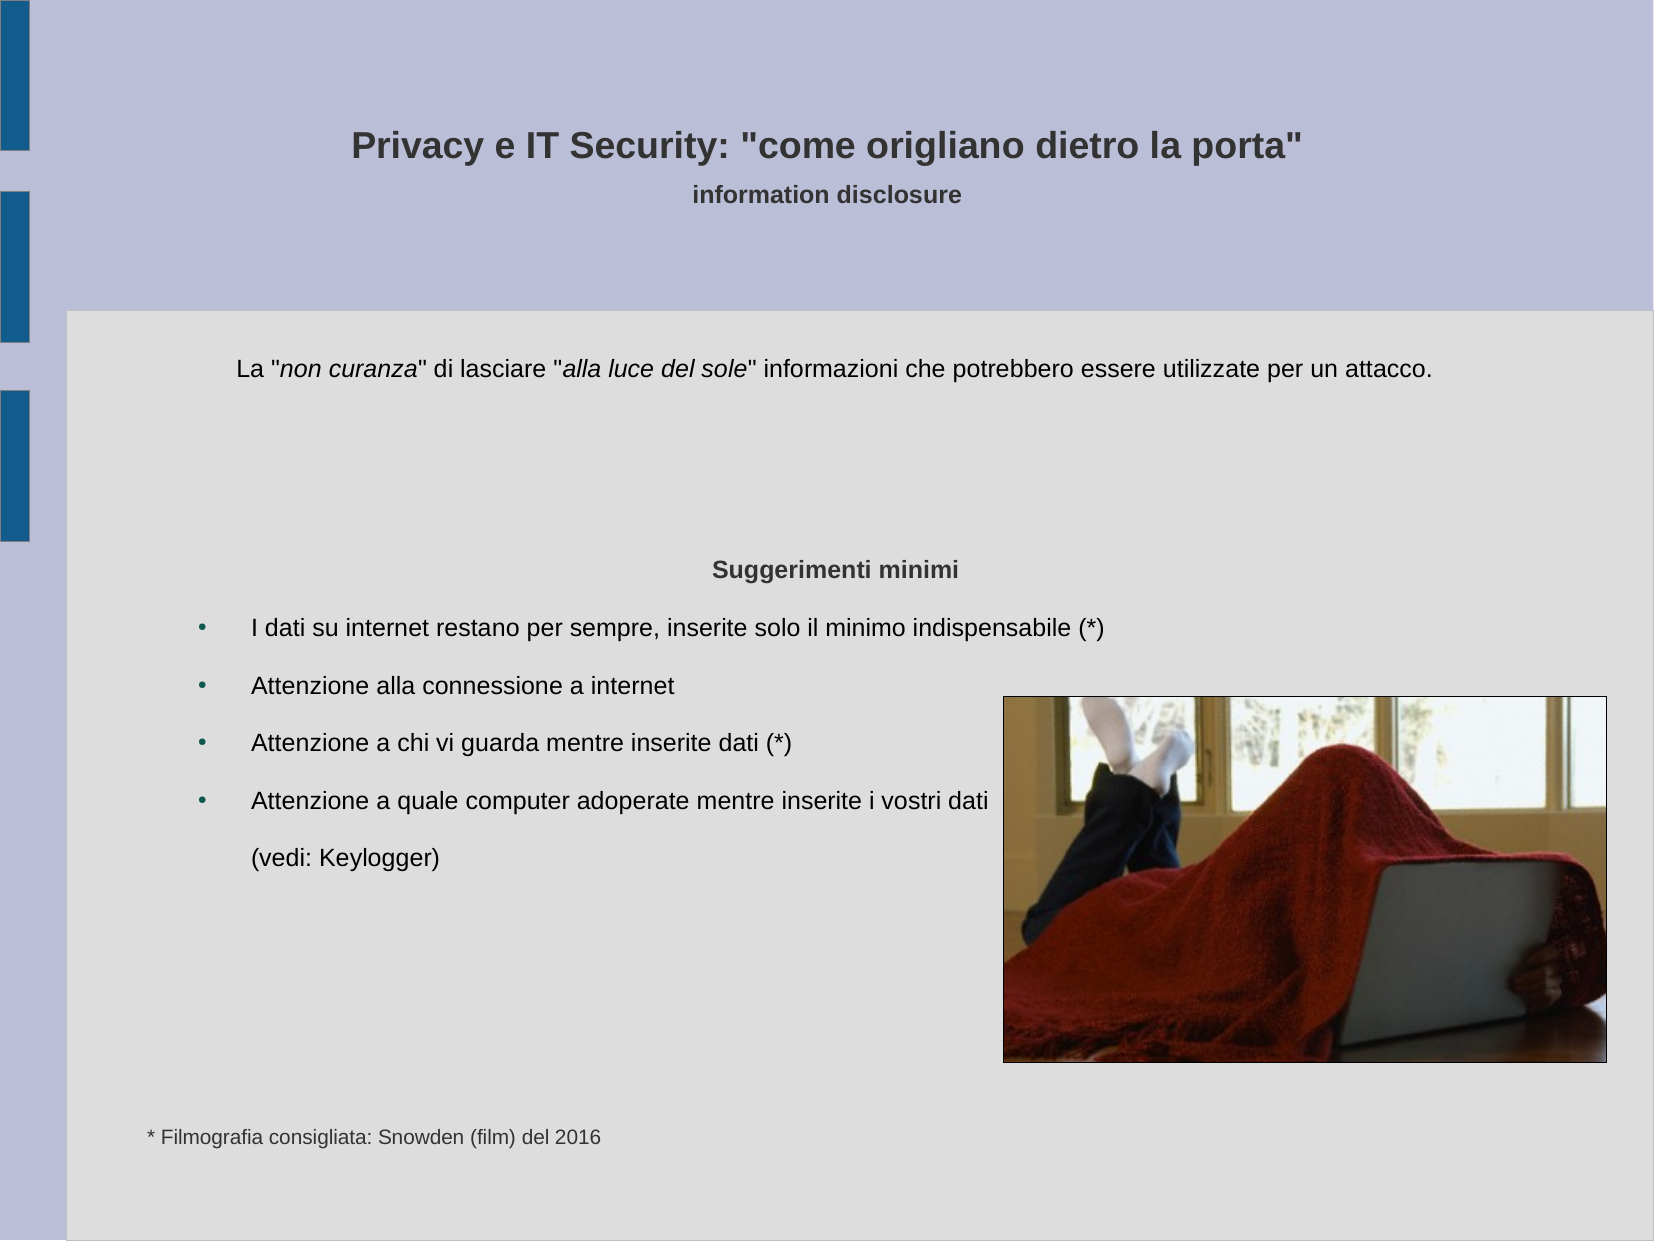

# information disclosure
Privacy e IT Security: "come origliano dietro la porta"
La "non curanza" di lasciare "alla luce del sole" informazioni che potrebbero essere utilizzate per un attacco.
Suggerimenti minimi
I dati su internet restano per sempre, inserite solo il minimo indispensabile (*)
Attenzione alla connessione a internet
Attenzione a chi vi guarda mentre inserite dati (*)
Attenzione a quale computer adoperate mentre inserite i vostri dati
(vedi: Keylogger)
* Filmografia consigliata: Snowden (film) del 2016